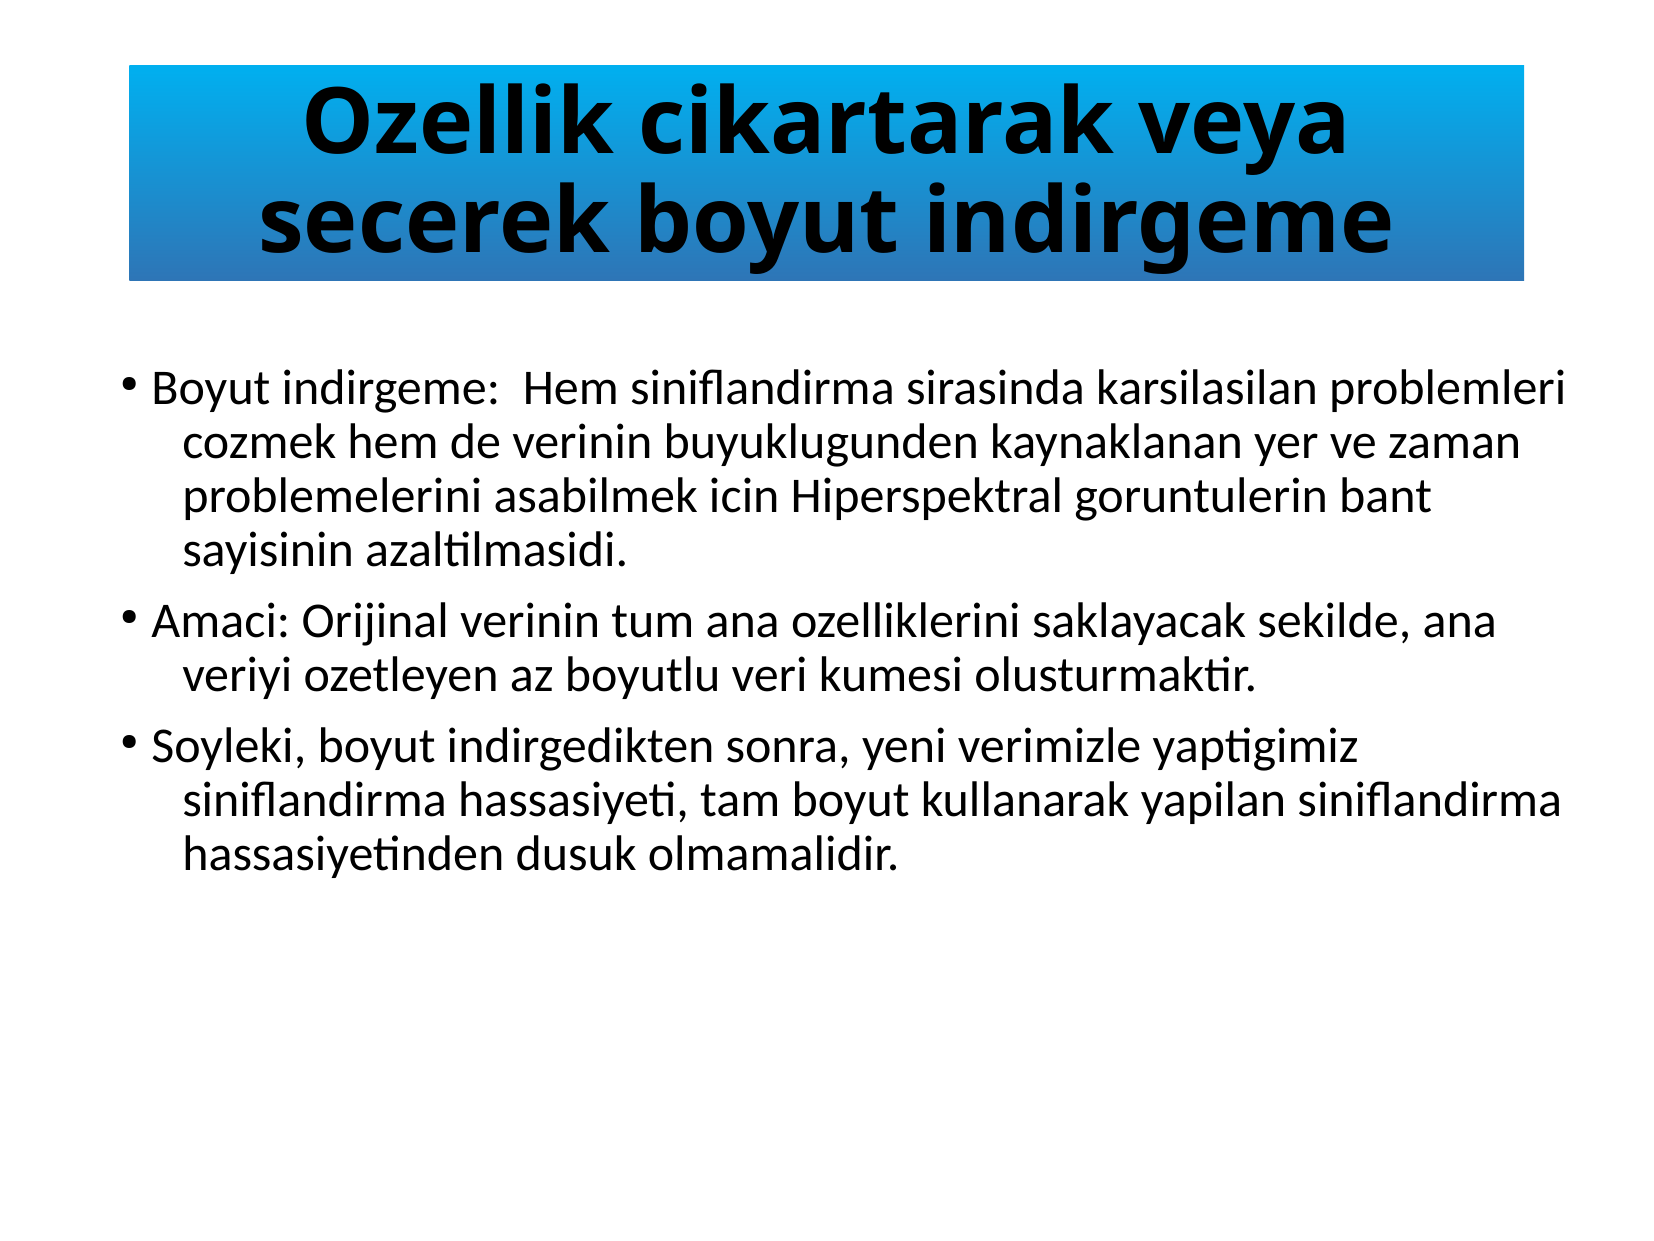

Ozellik cikartarak veya secerek boyut indirgeme
# Boyut indirgeme: Hem siniflandirma sirasinda karsilasilan problemleri cozmek hem de verinin buyuklugunden kaynaklanan yer ve zaman problemelerini asabilmek icin Hiperspektral goruntulerin bant sayisinin azaltilmasidi.
Amaci: Orijinal verinin tum ana ozelliklerini saklayacak sekilde, ana veriyi ozetleyen az boyutlu veri kumesi olusturmaktir.
Soyleki, boyut indirgedikten sonra, yeni verimizle yaptigimiz siniflandirma hassasiyeti, tam boyut kullanarak yapilan siniflandirma hassasiyetinden dusuk olmamalidir.